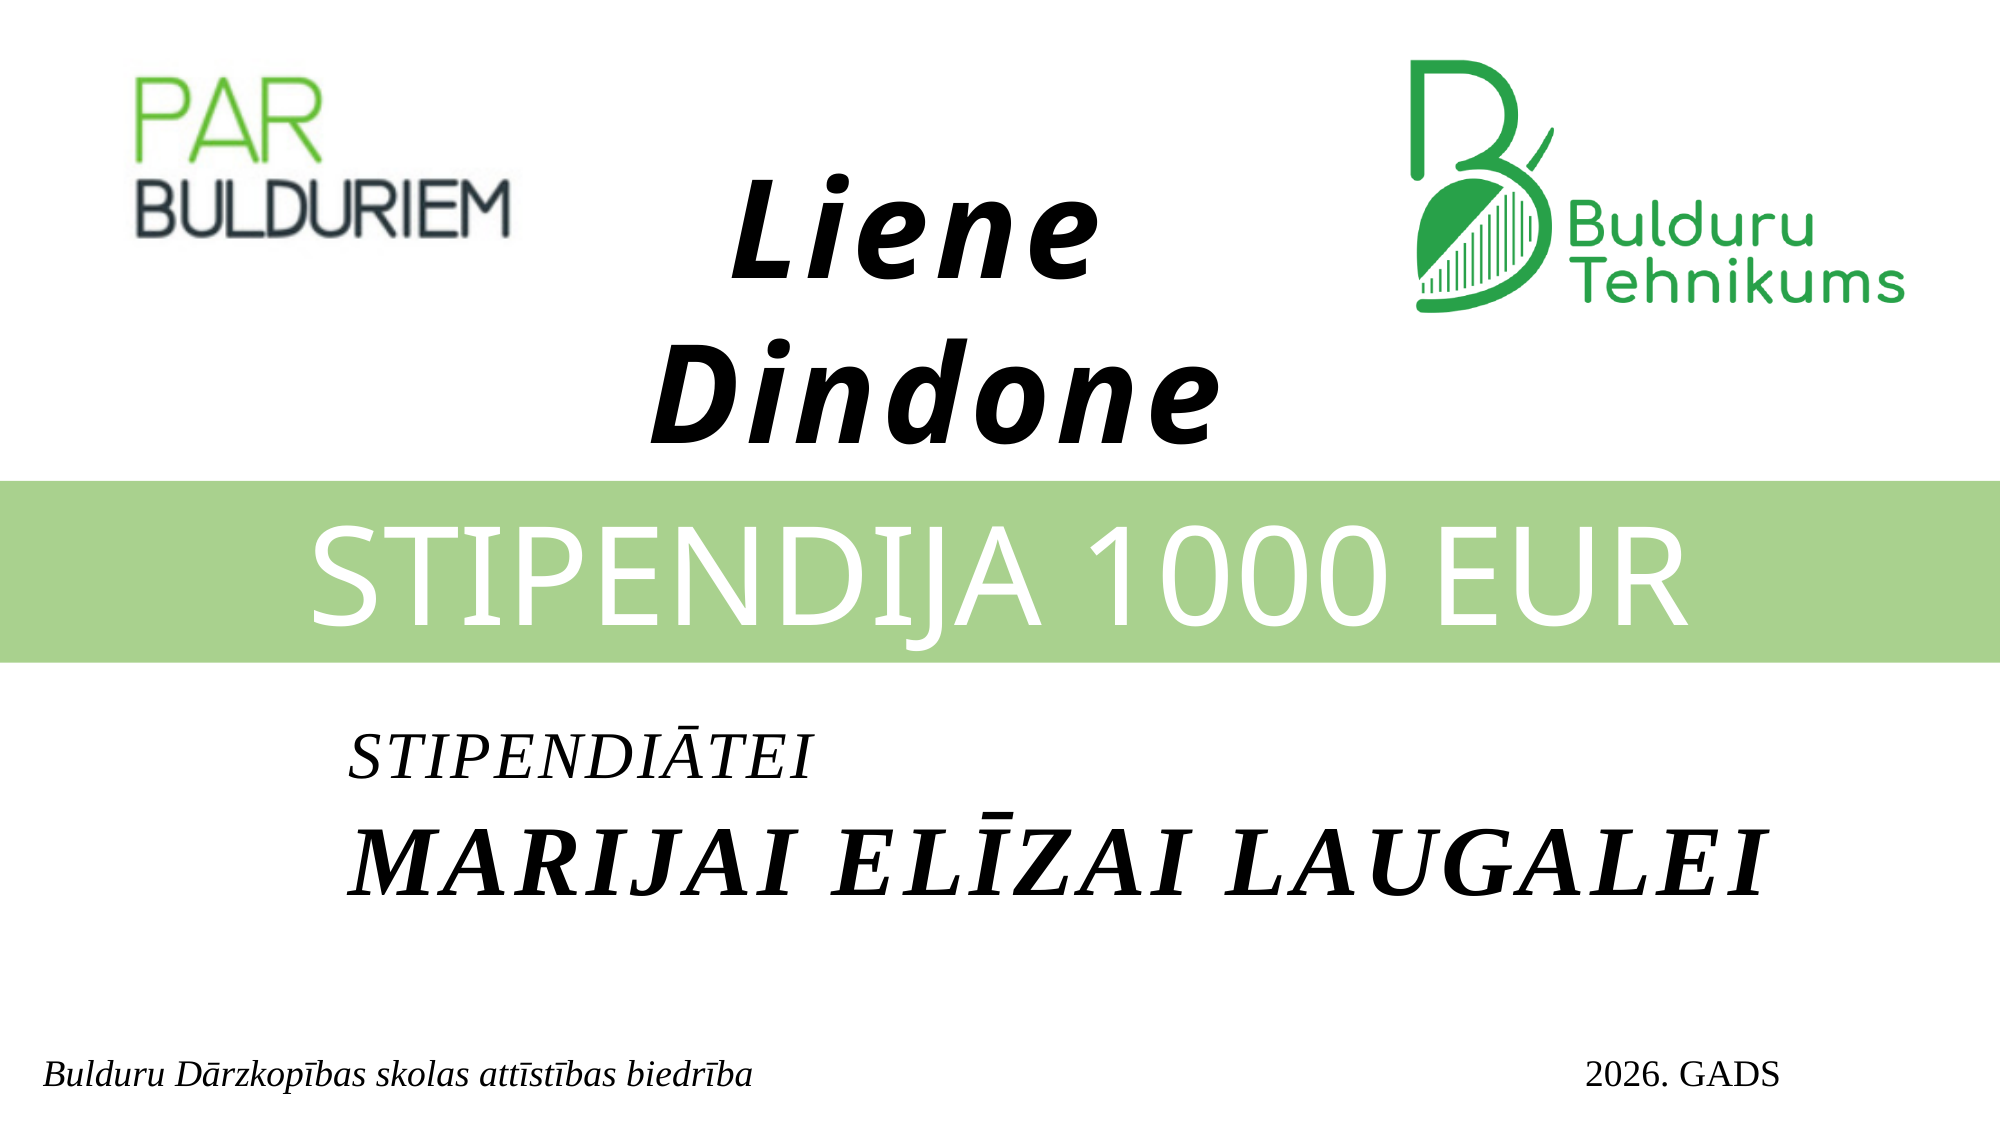

Liene
Dindone
STIPENDIJA 1000 EUR
STIPENDIĀTEI
MARIJAI ELĪZAI LAUGALEI
Bulduru Dārzkopības skolas attīstības biedrība
2026. GADS